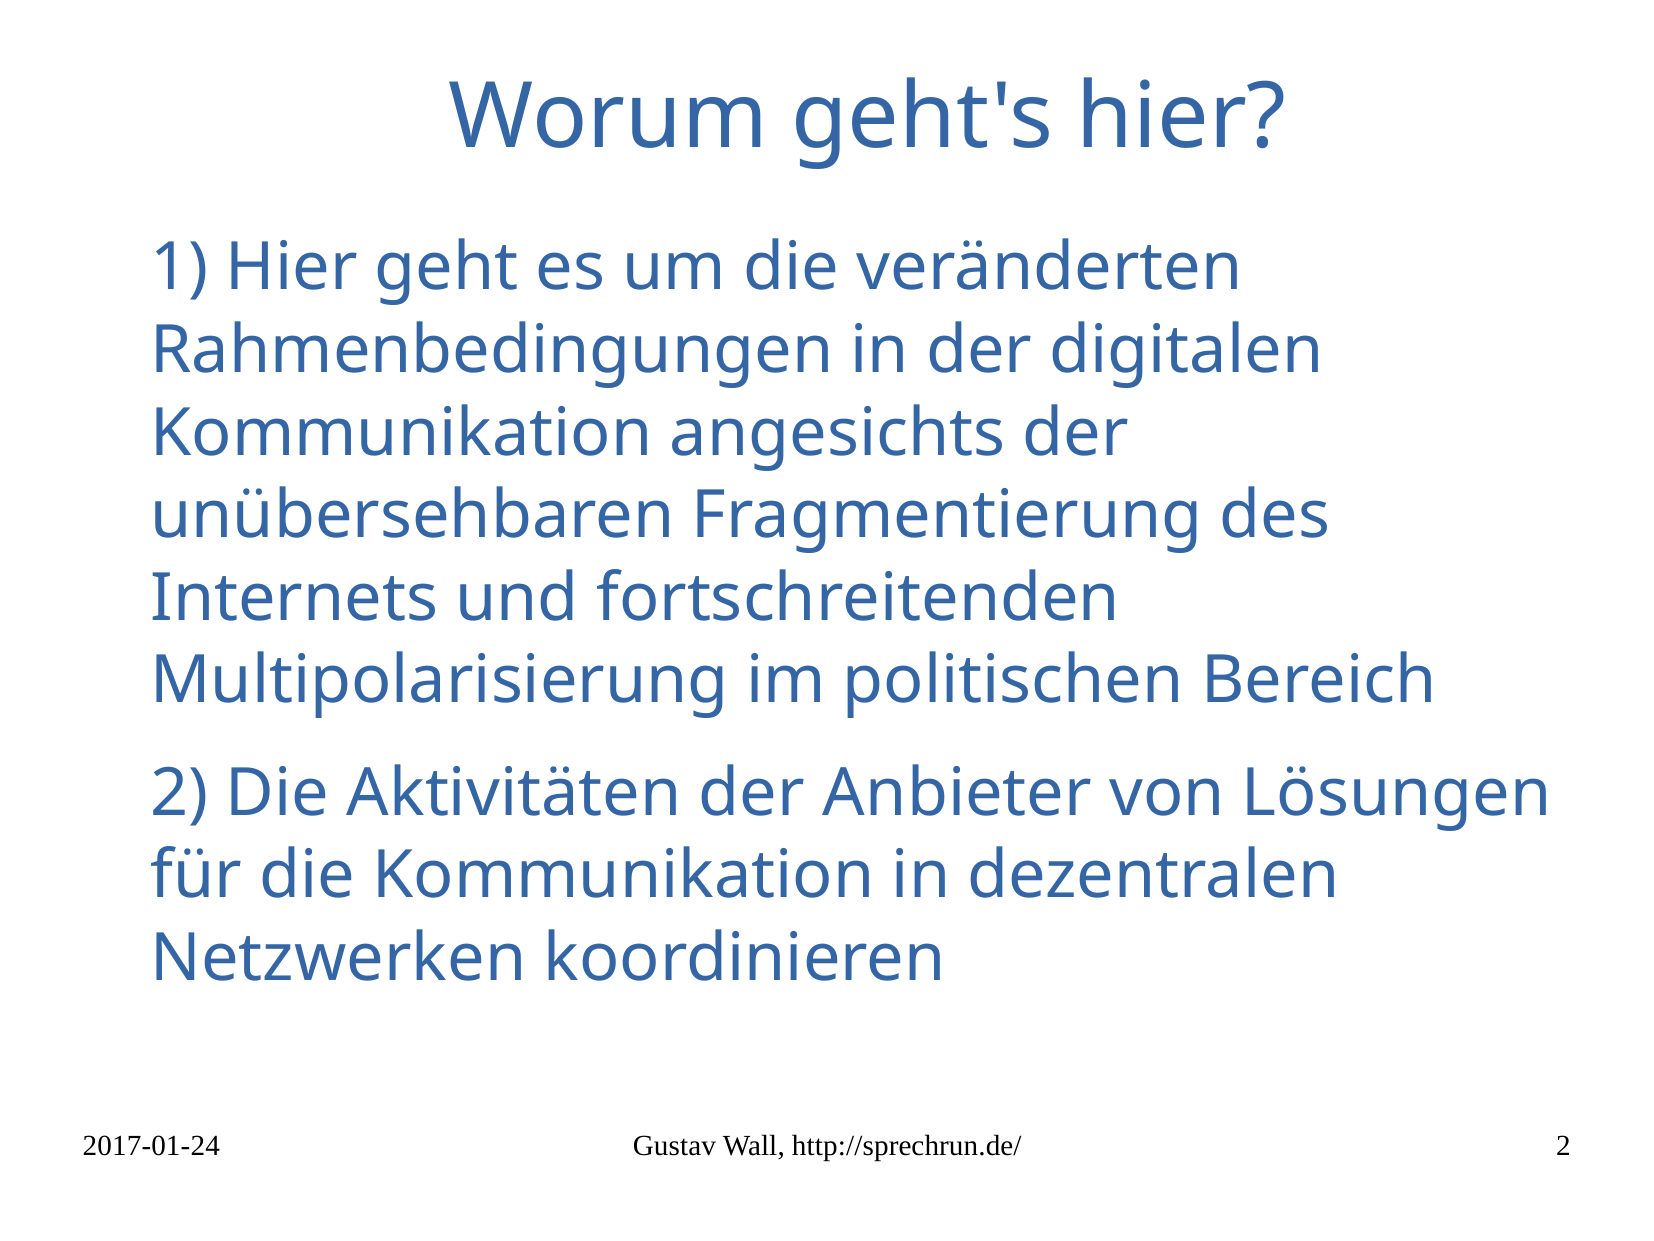

# Worum geht's hier?
1) Hier geht es um die veränderten Rahmenbedingungen in der digitalen Kommunikation angesichts der unübersehbaren Fragmentierung des Internets und fortschreitenden Multipolarisierung im politischen Bereich
2) Die Aktivitäten der Anbieter von Lösungen für die Kommunikation in dezentralen Netzwerken koordinieren
2017-01-24
Gustav Wall, http://sprechrun.de/
2